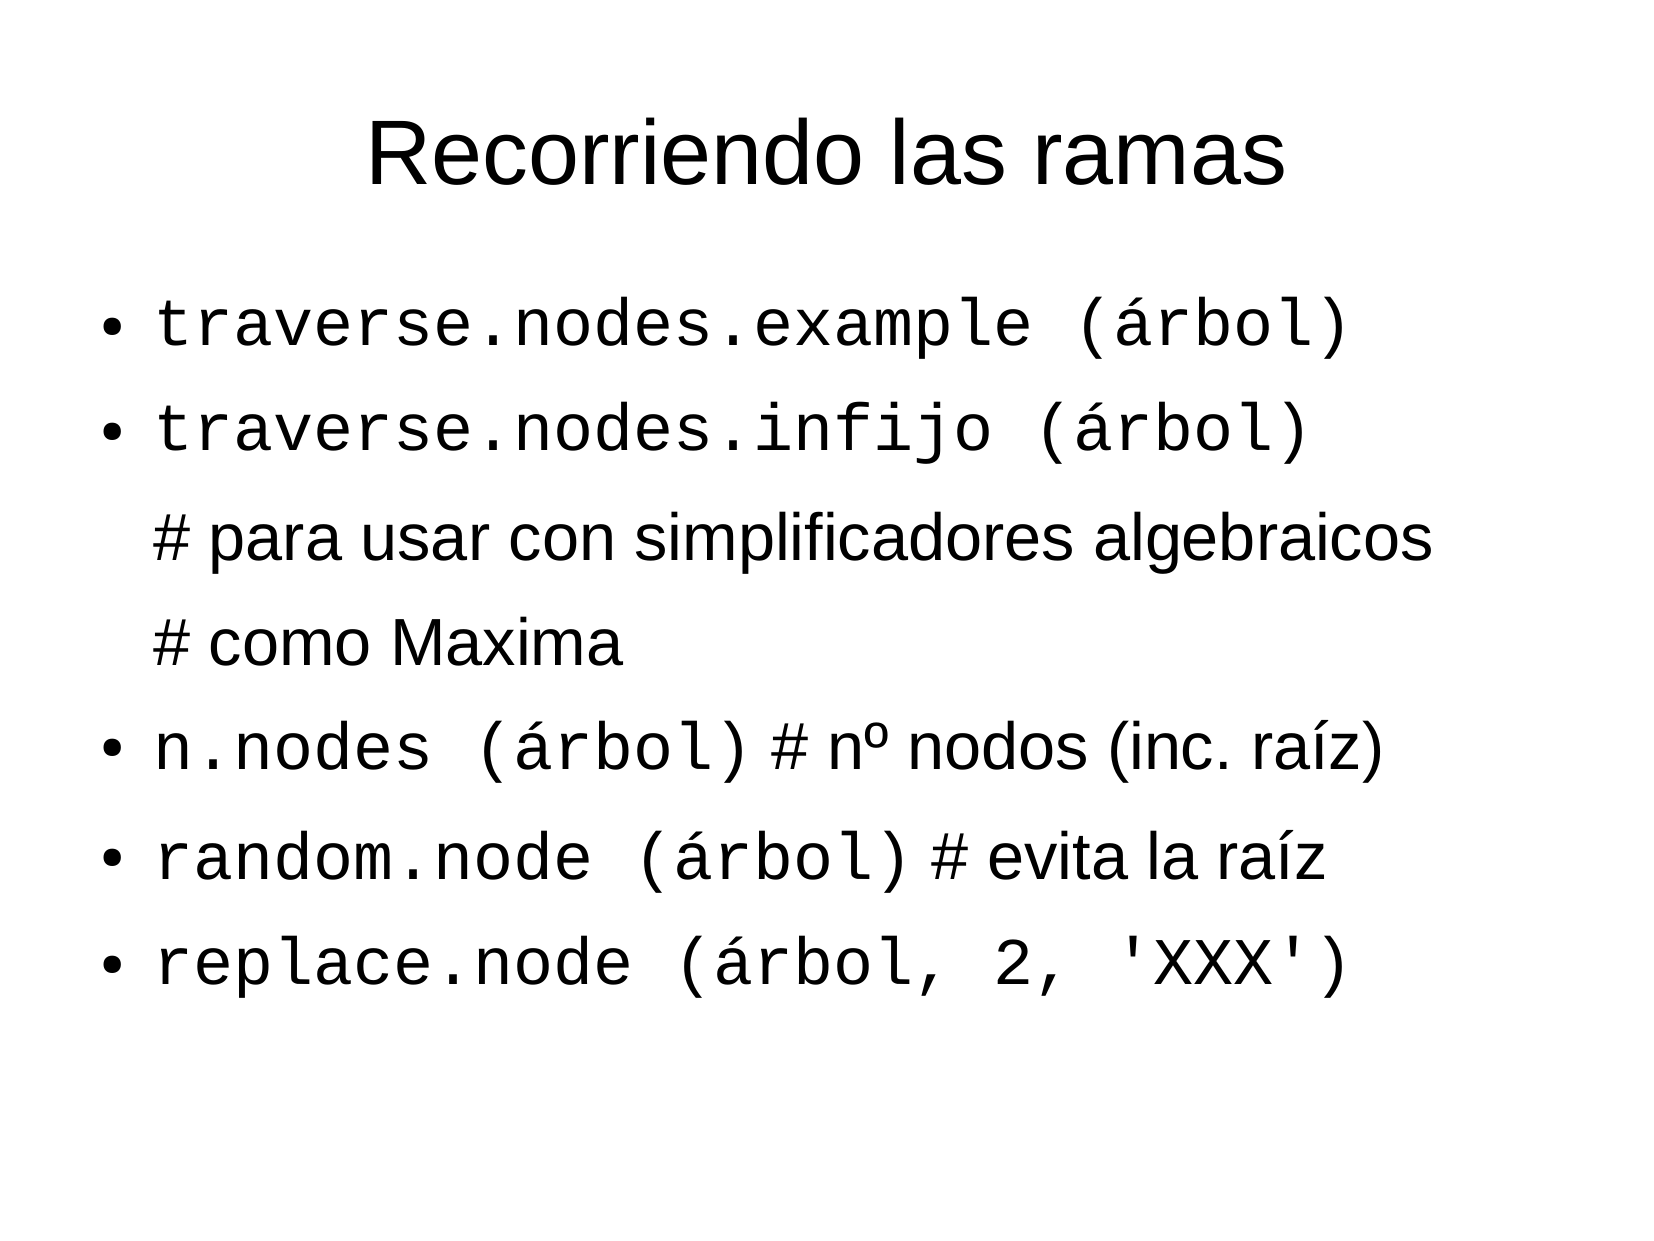

# Recorriendo las ramas
traverse.nodes.example (árbol)
traverse.nodes.infijo (árbol)
# para usar con simplificadores algebraicos
# como Maxima
n.nodes (árbol) # nº nodos (inc. raíz)
random.node (árbol) # evita la raíz
replace.node (árbol, 2, 'XXX')